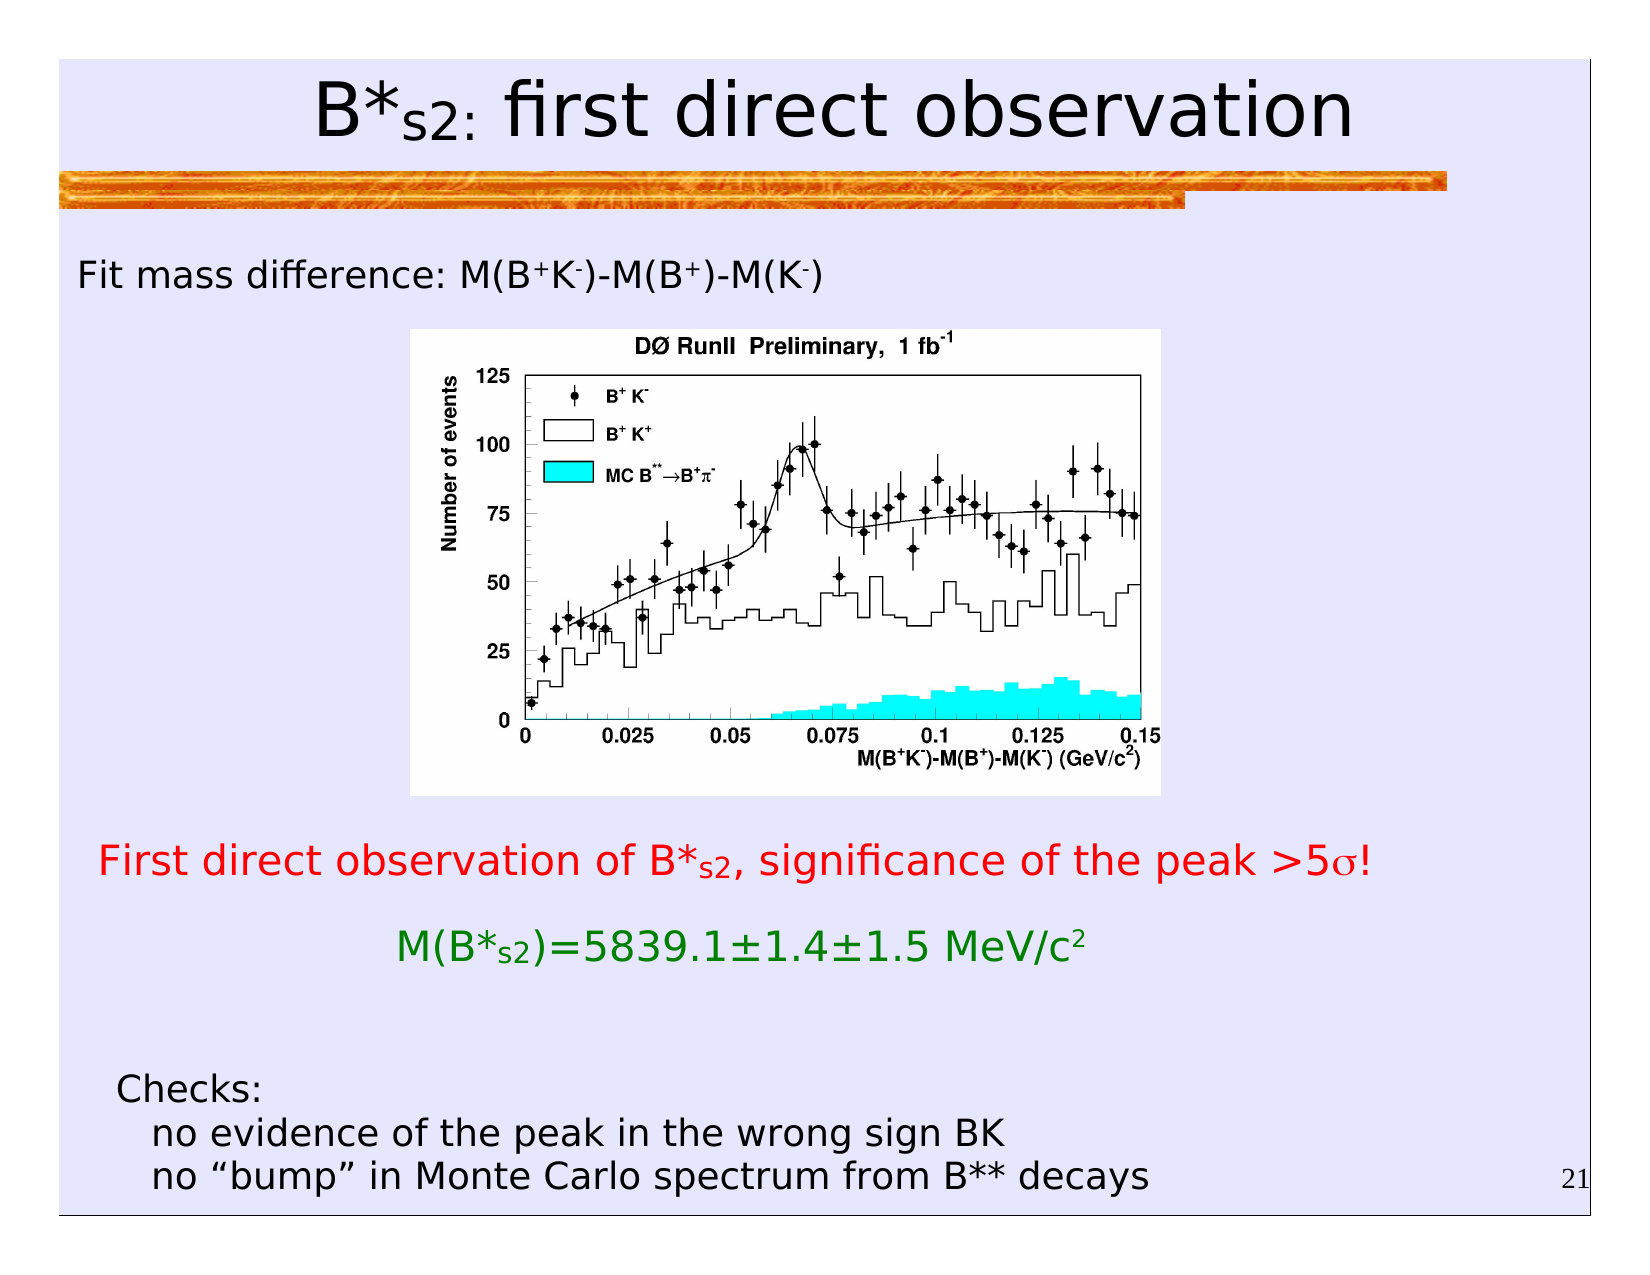

B*s2: first direct observation
Fit mass difference: M(B+K-)-M(B+)-M(K-)
First direct observation of B*s2, significance of the peak >5s!
M(B*s2)=5839.1±1.4±1.5 MeV/c2
Checks:
no evidence of the peak in the wrong sign BK
no “bump” in Monte Carlo spectrum from B** decays
21